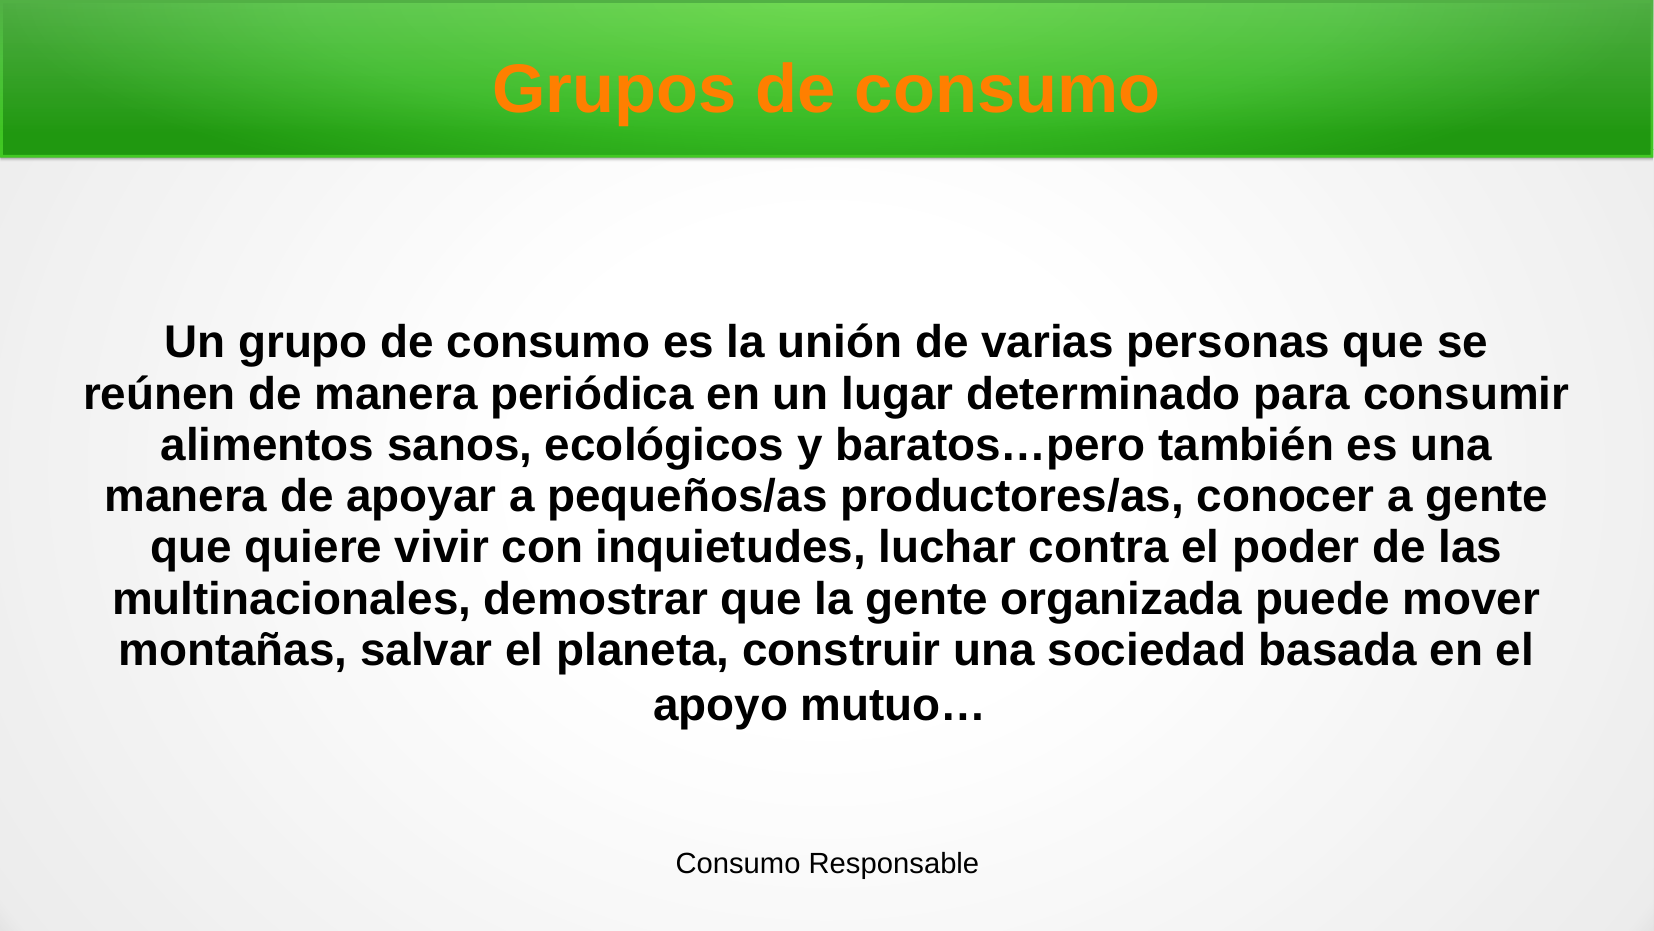

# Grupos de consumo
Un grupo de consumo es la unión de varias personas que se reúnen de manera periódica en un lugar determinado para consumir alimentos sanos, ecológicos y baratos…pero también es una manera de apoyar a pequeños/as productores/as, conocer a gente que quiere vivir con inquietudes, luchar contra el poder de las multinacionales, demostrar que la gente organizada puede mover montañas, salvar el planeta, construir una sociedad basada en el apoyo mutuo…
Consumo Responsable